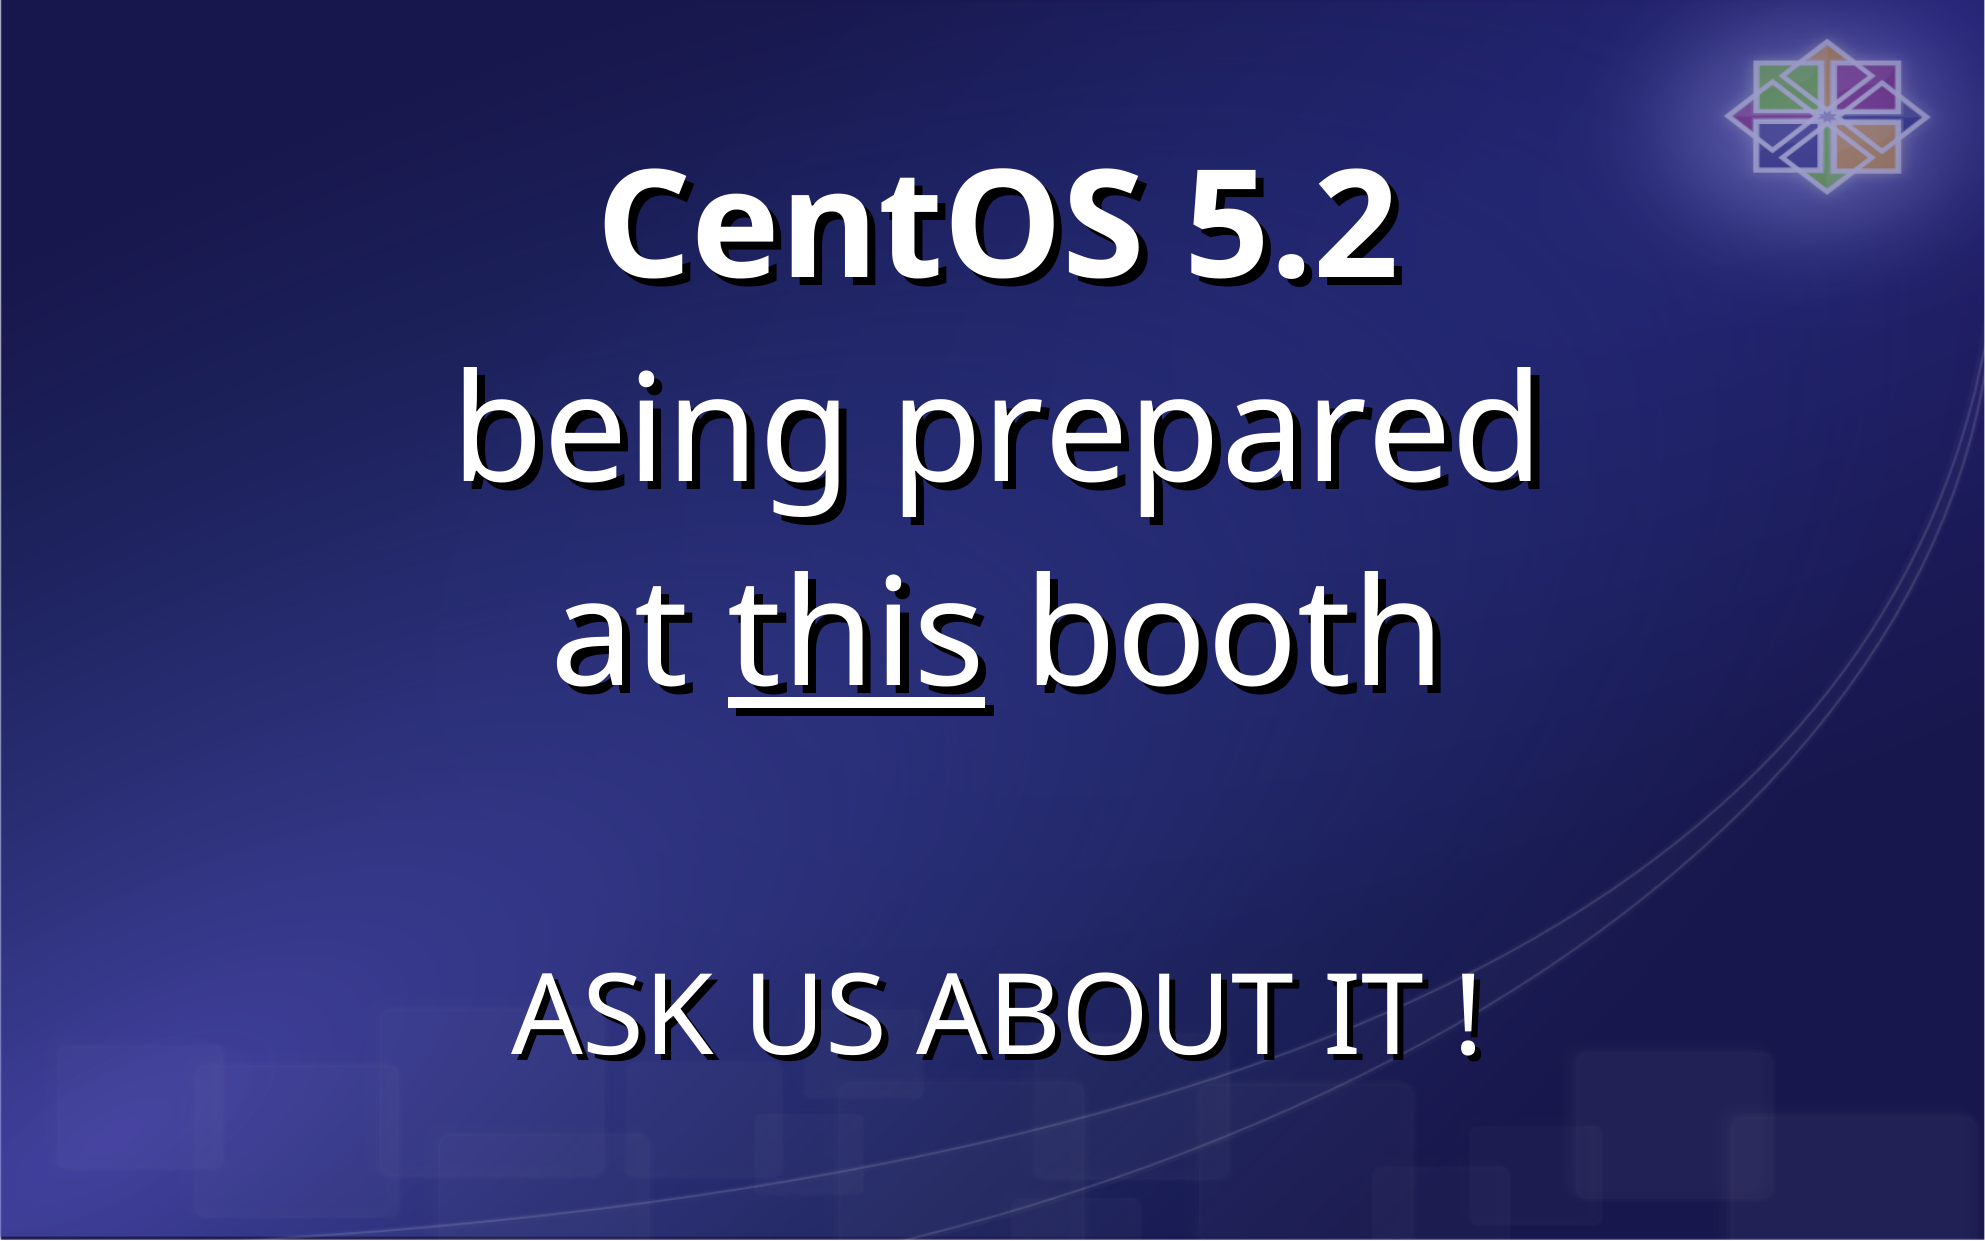

# CentOS 5.2 being prepared at this booth ASK US ABOUT IT !